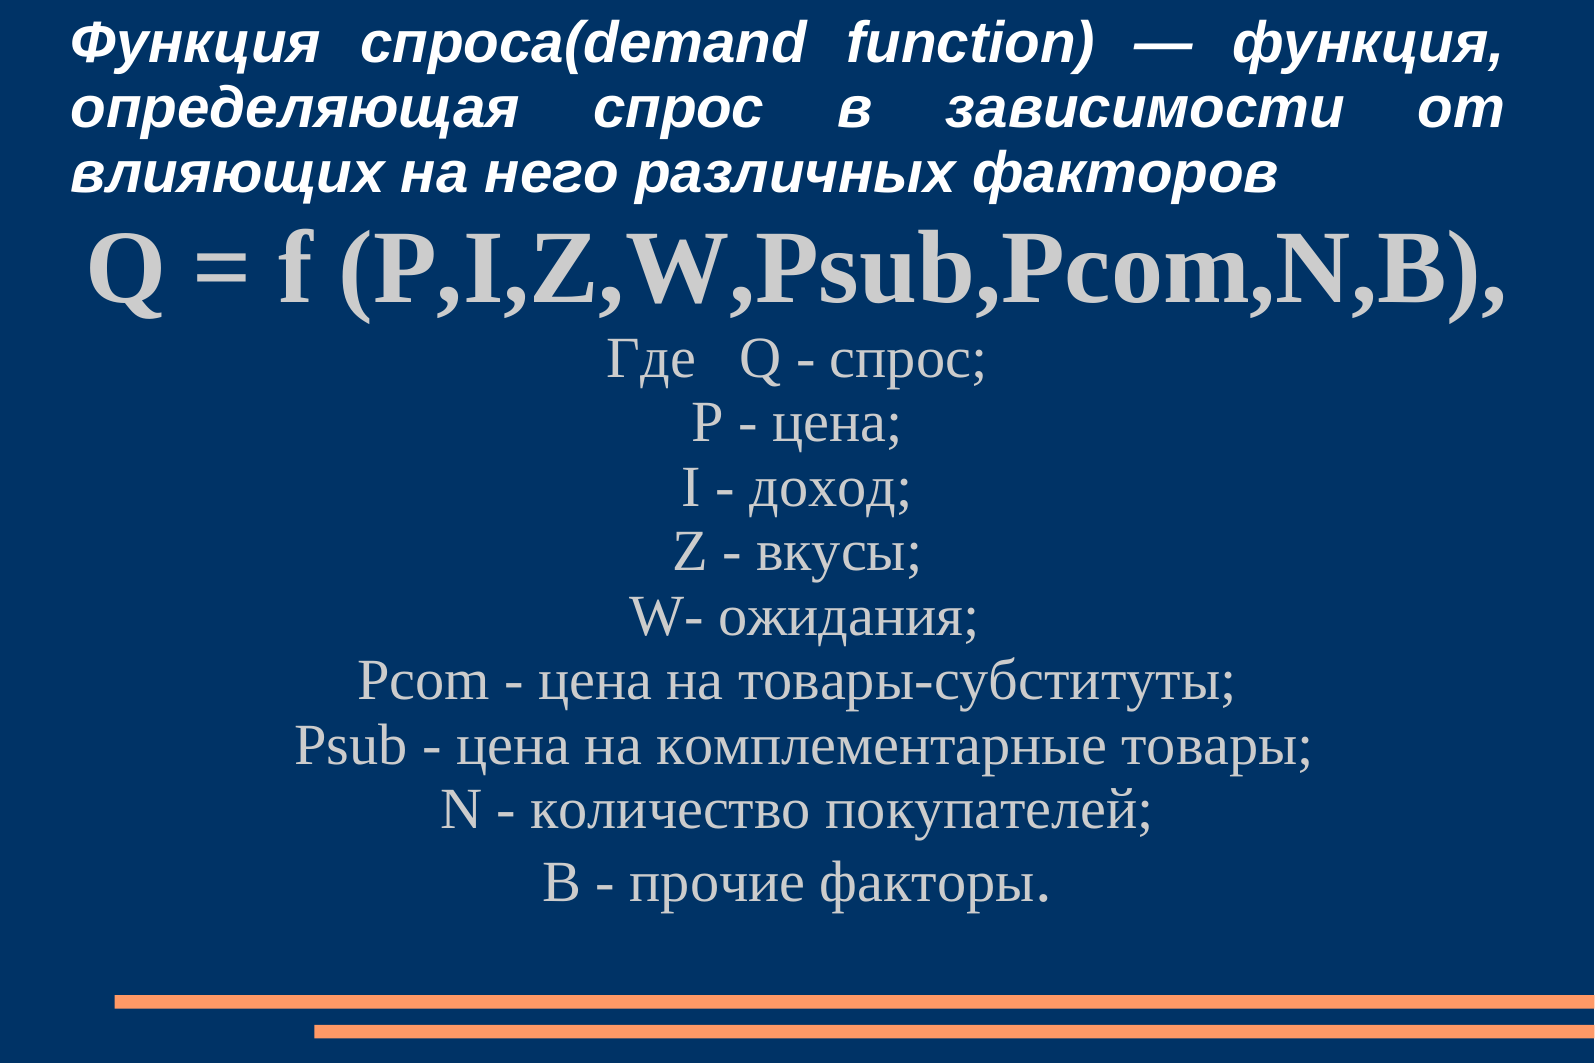

# Функция спроса(demand function) — функция, определяющая спрос в зависимости от влияющих на него различных факторов
Q = f (P,I,Z,W,Psub,Pcom,N,B),
Где Q - спрос;
P - цена;
I - доход;
Z - вкусы;
 W- ожидания;
Pcom - цена на товары-субституты;
 Psub - цена на комплементарные товары;
N - количество покупателей;
B - прочие факторы.